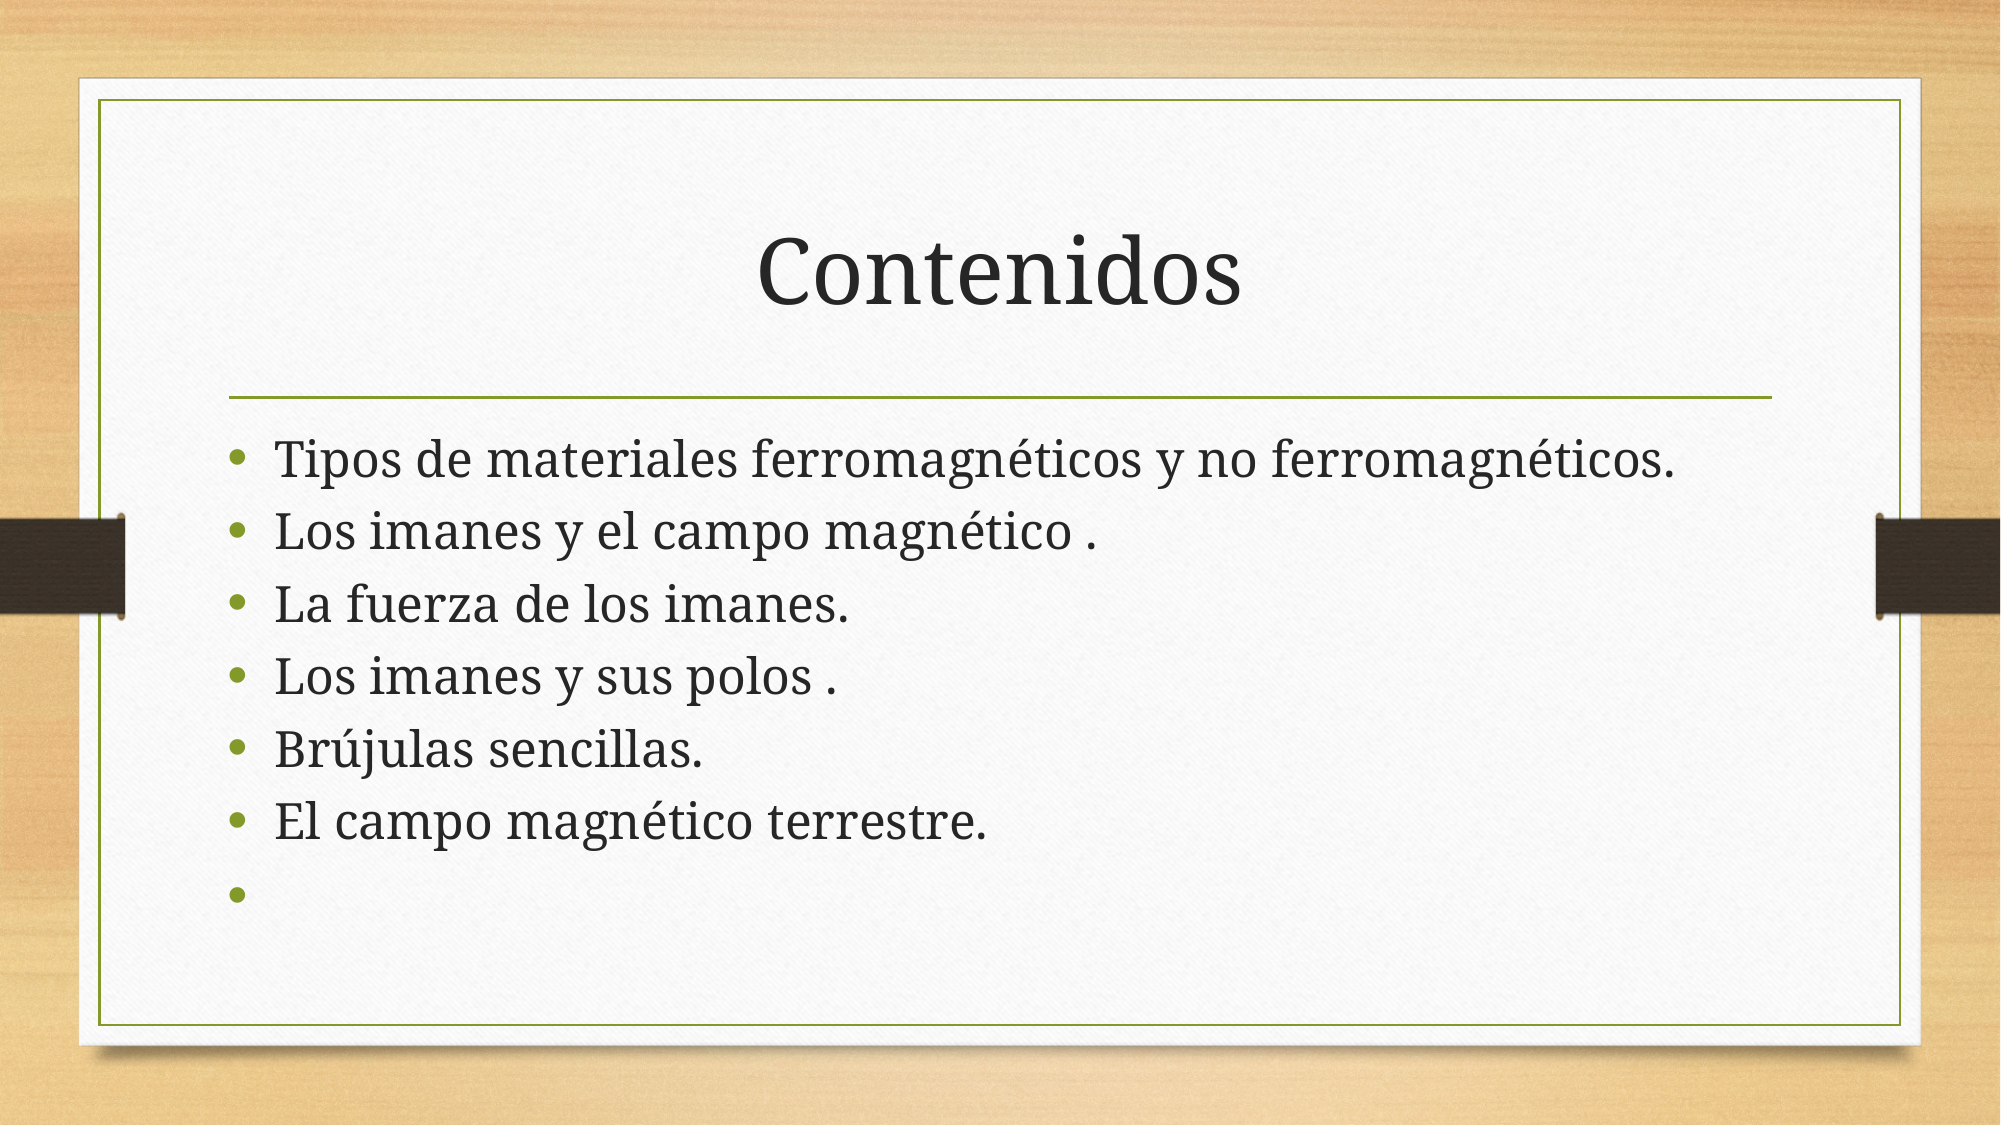

# Contenidos
Tipos de materiales ferromagnéticos y no ferromagnéticos.
Los imanes y el campo magnético .
La fuerza de los imanes.
Los imanes y sus polos .
Brújulas sencillas.
El campo magnético terrestre.